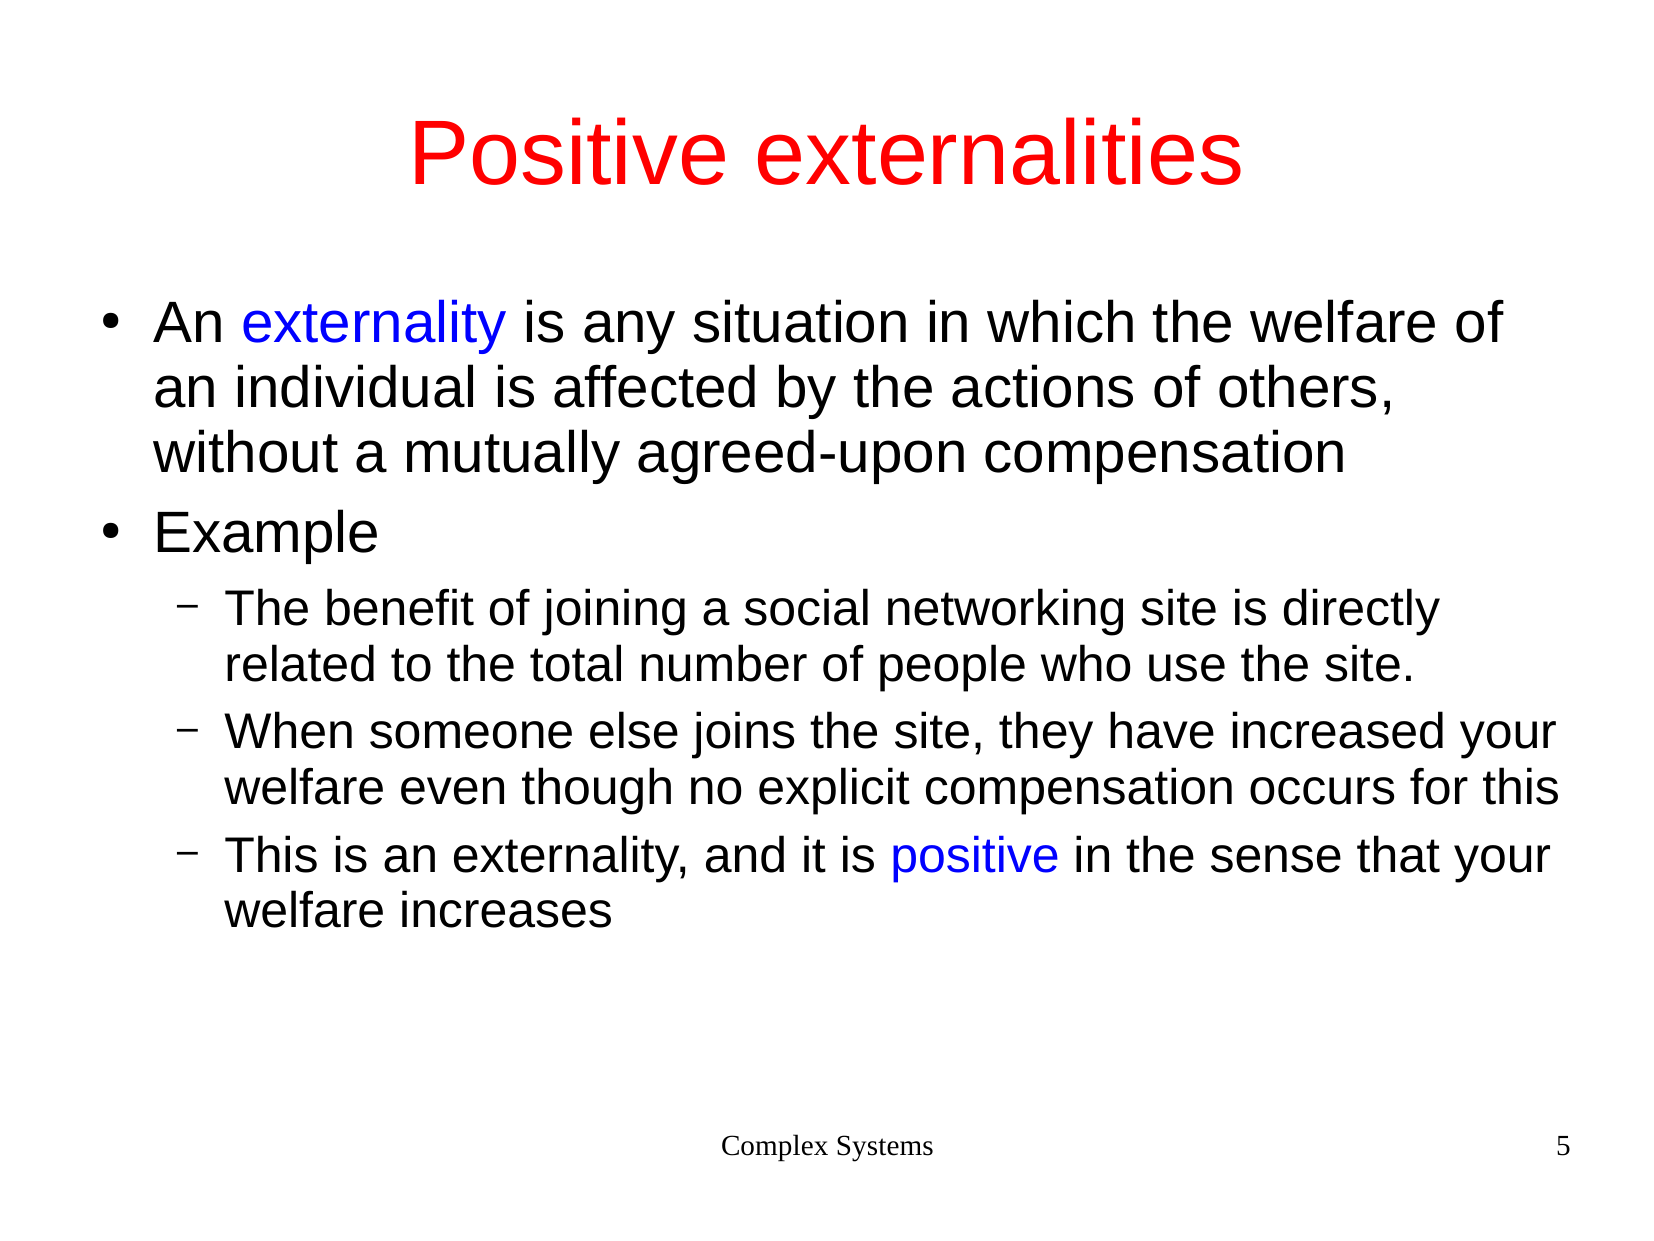

# Positive externalities
An externality is any situation in which the welfare of an individual is affected by the actions of others, without a mutually agreed-upon compensation
Example
The benefit of joining a social networking site is directly related to the total number of people who use the site.
When someone else joins the site, they have increased your welfare even though no explicit compensation occurs for this
This is an externality, and it is positive in the sense that your welfare increases
Complex Systems
5